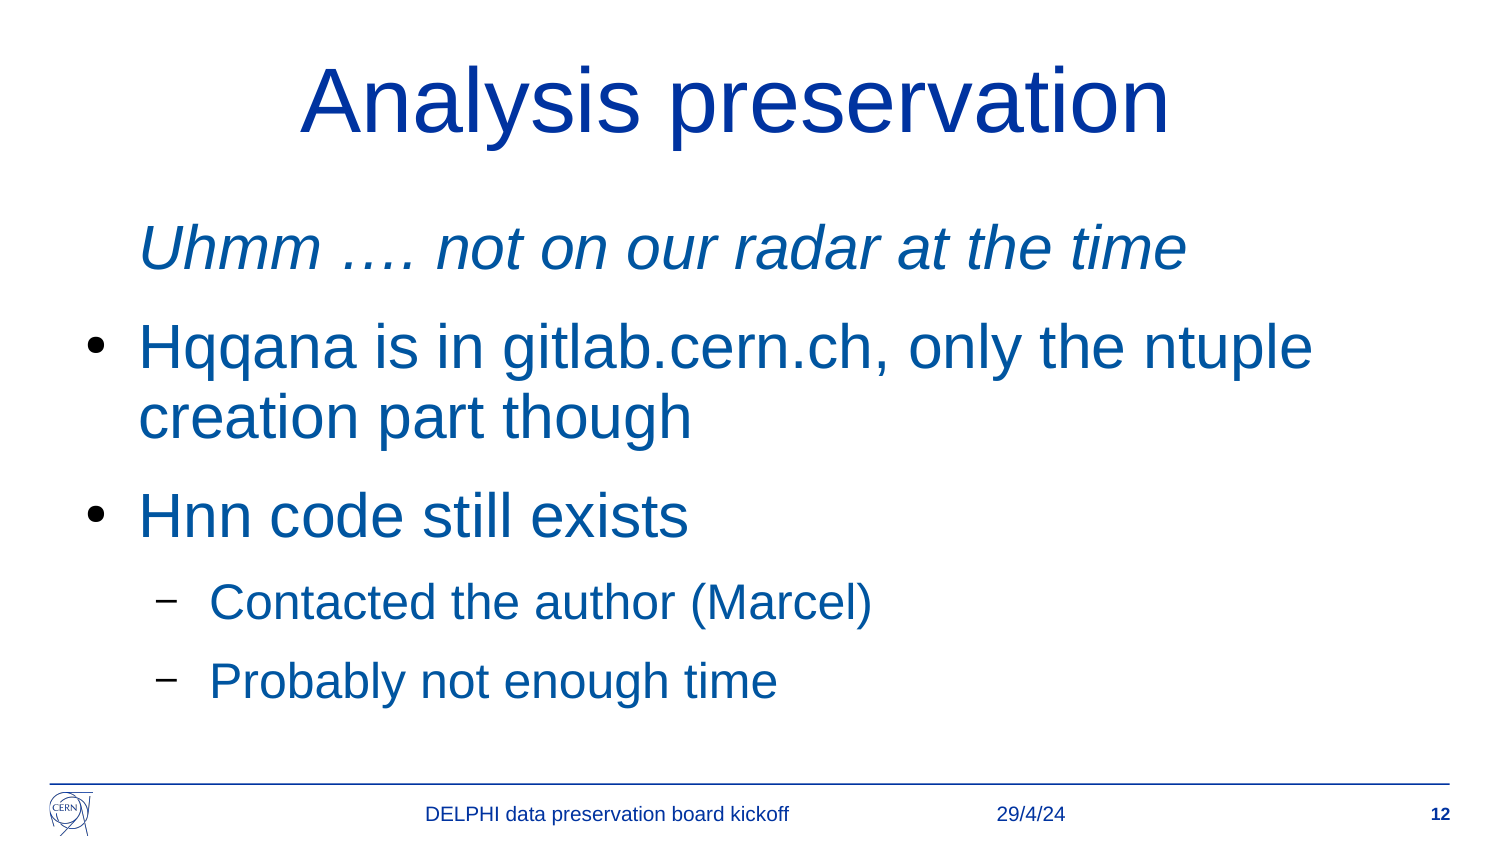

# Analysis preservation
Uhmm …. not on our radar at the time
Hqqana is in gitlab.cern.ch, only the ntuple creation part though
Hnn code still exists
Contacted the author (Marcel)
Probably not enough time